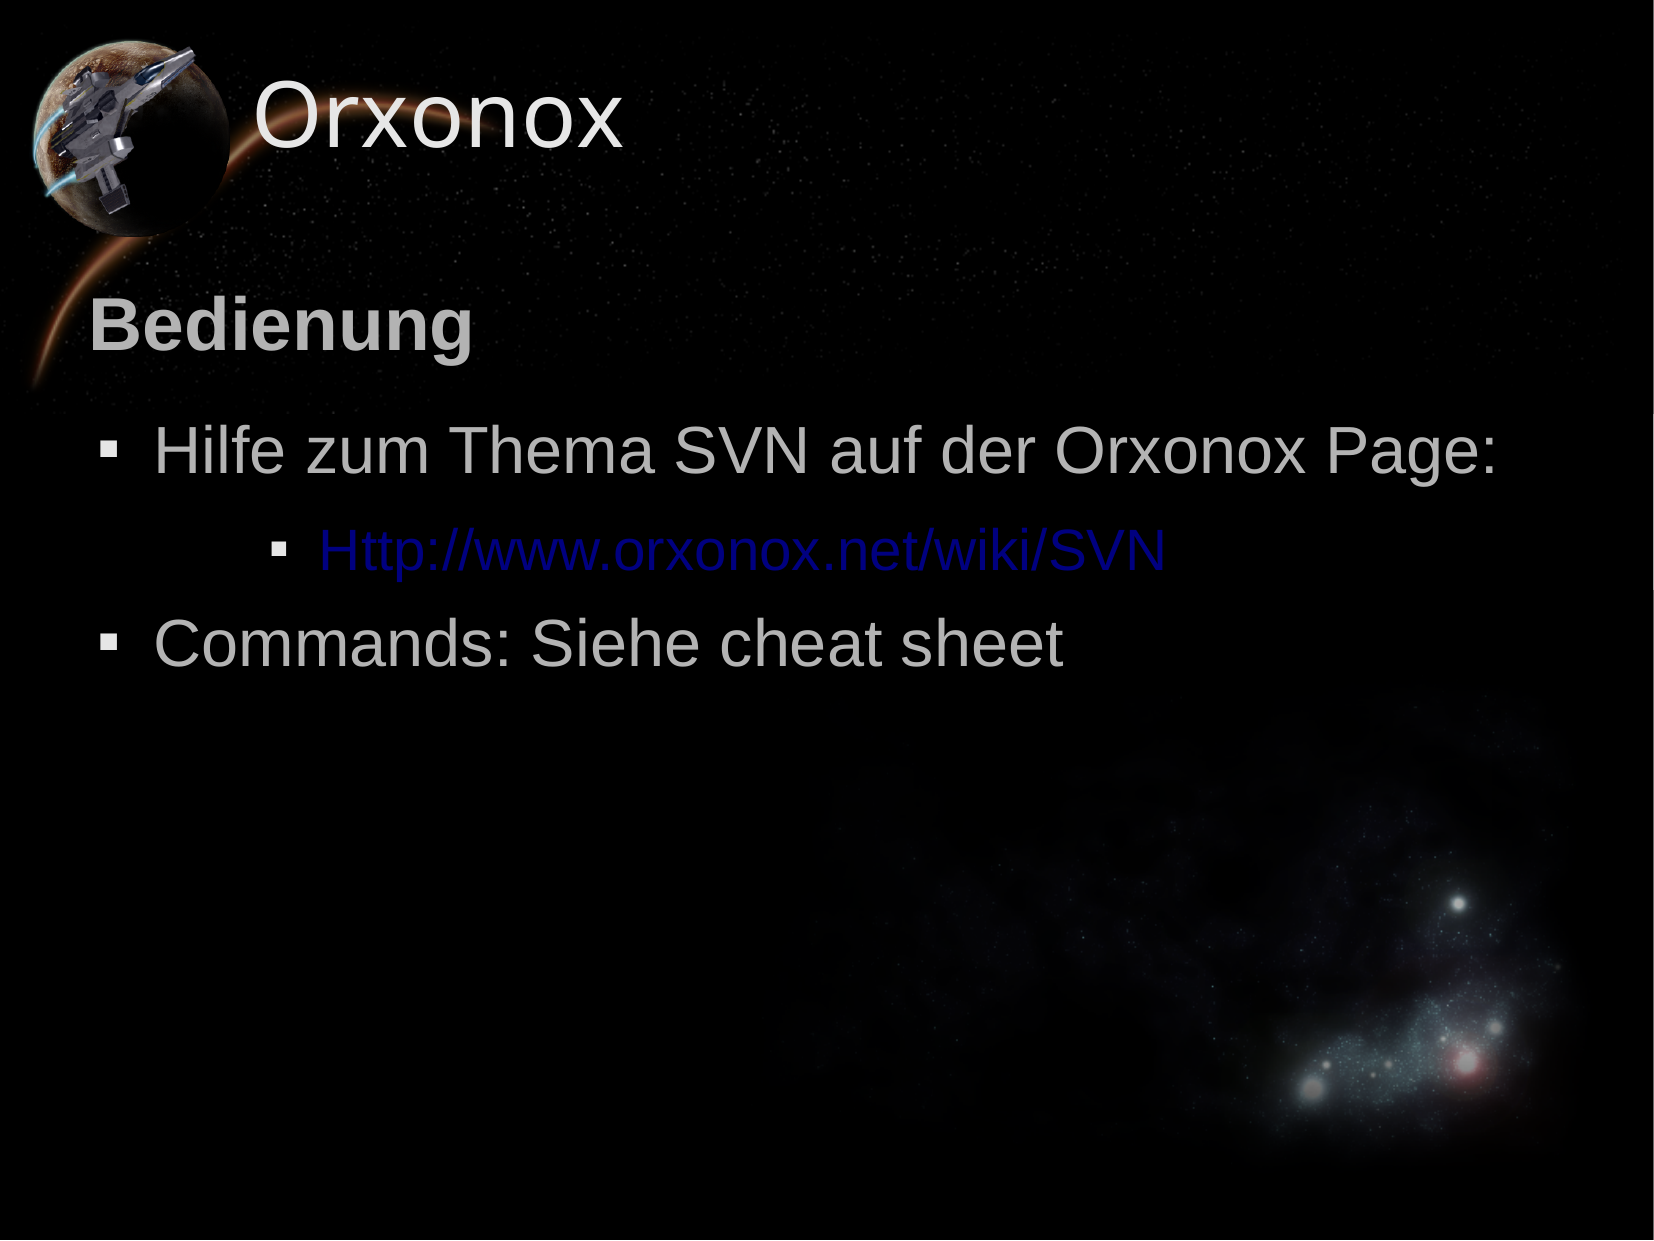

# Bedienung
Hilfe zum Thema SVN auf der Orxonox Page:
Http://www.orxonox.net/wiki/SVN
Commands: Siehe cheat sheet